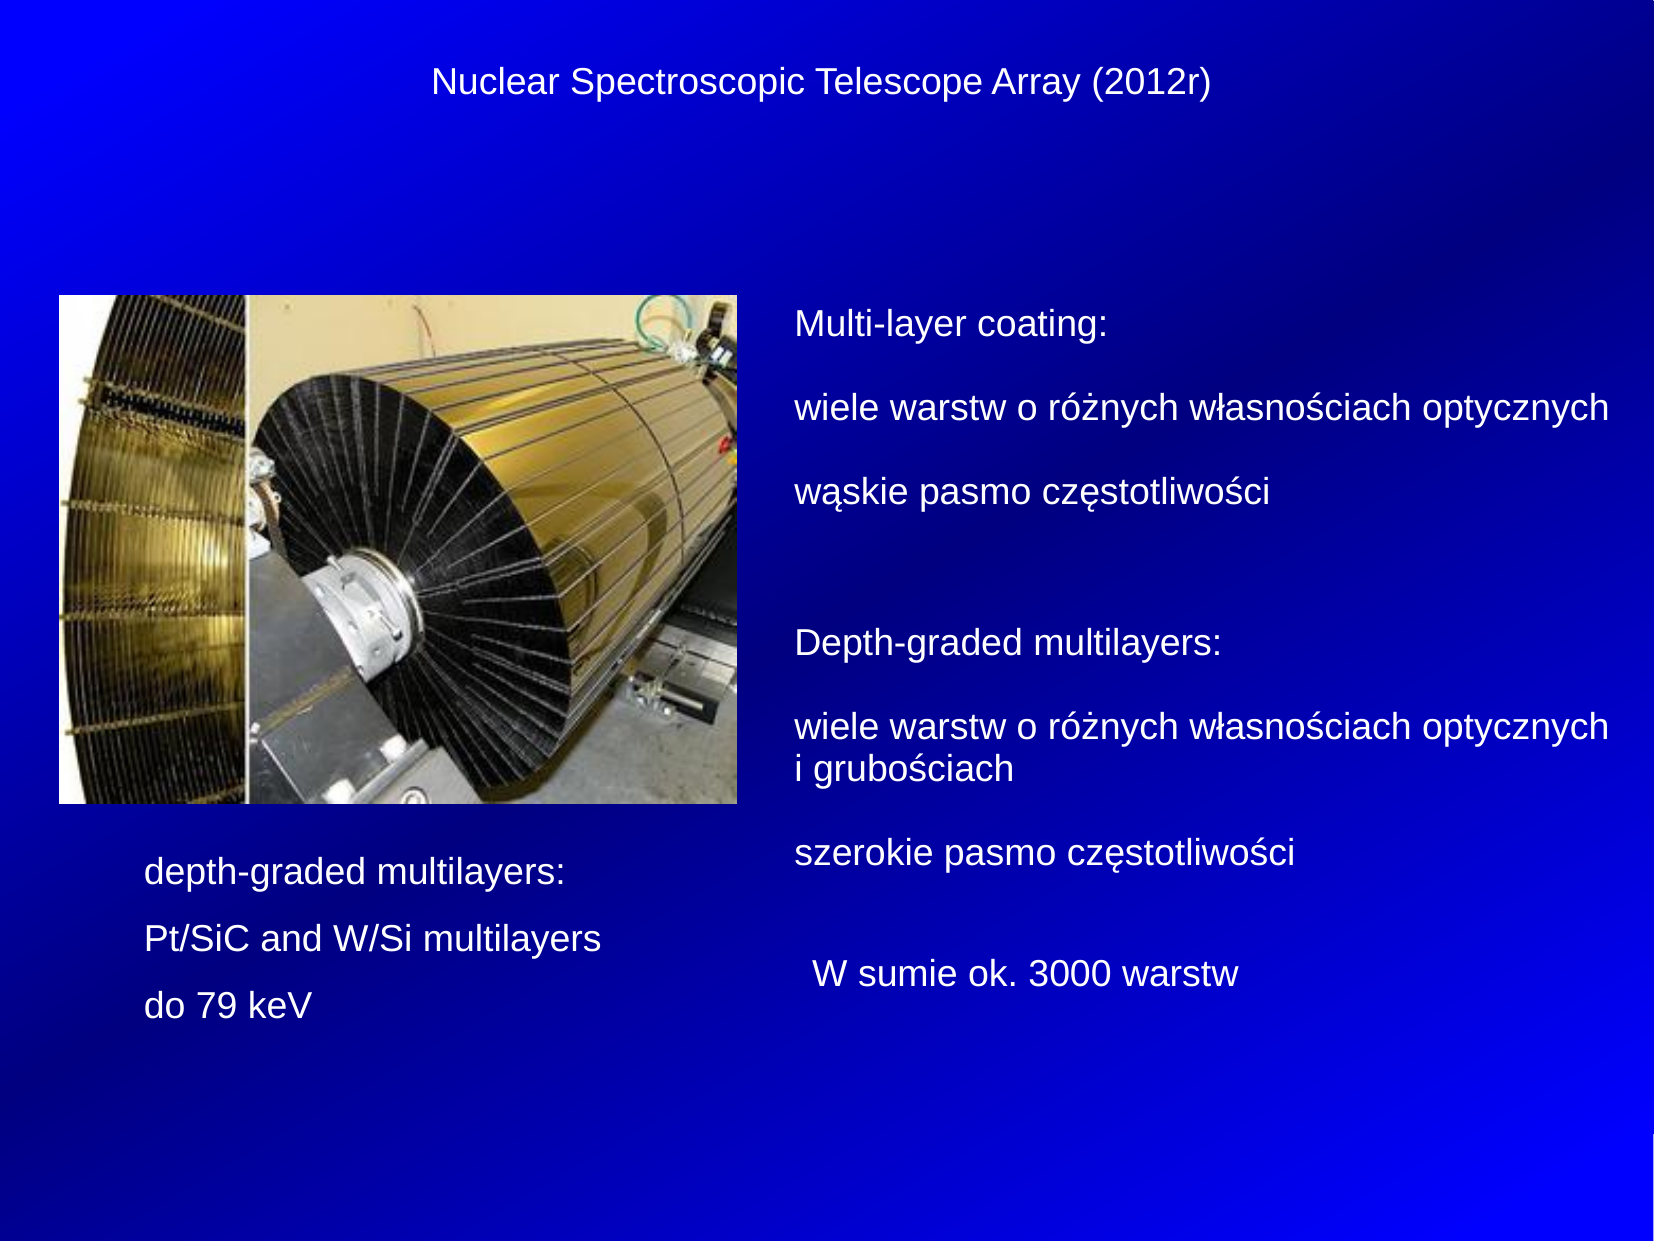

Nuclear Spectroscopic Telescope Array (2012r)
Multi-layer coating:
wiele warstw o różnych własnościach optycznych
wąskie pasmo częstotliwości
Depth-graded multilayers:
wiele warstw o różnych własnościach optycznych
i grubościach
szerokie pasmo częstotliwości
depth-graded multilayers:
Pt/SiC and W/Si multilayers
do 79 keV
W sumie ok. 3000 warstw